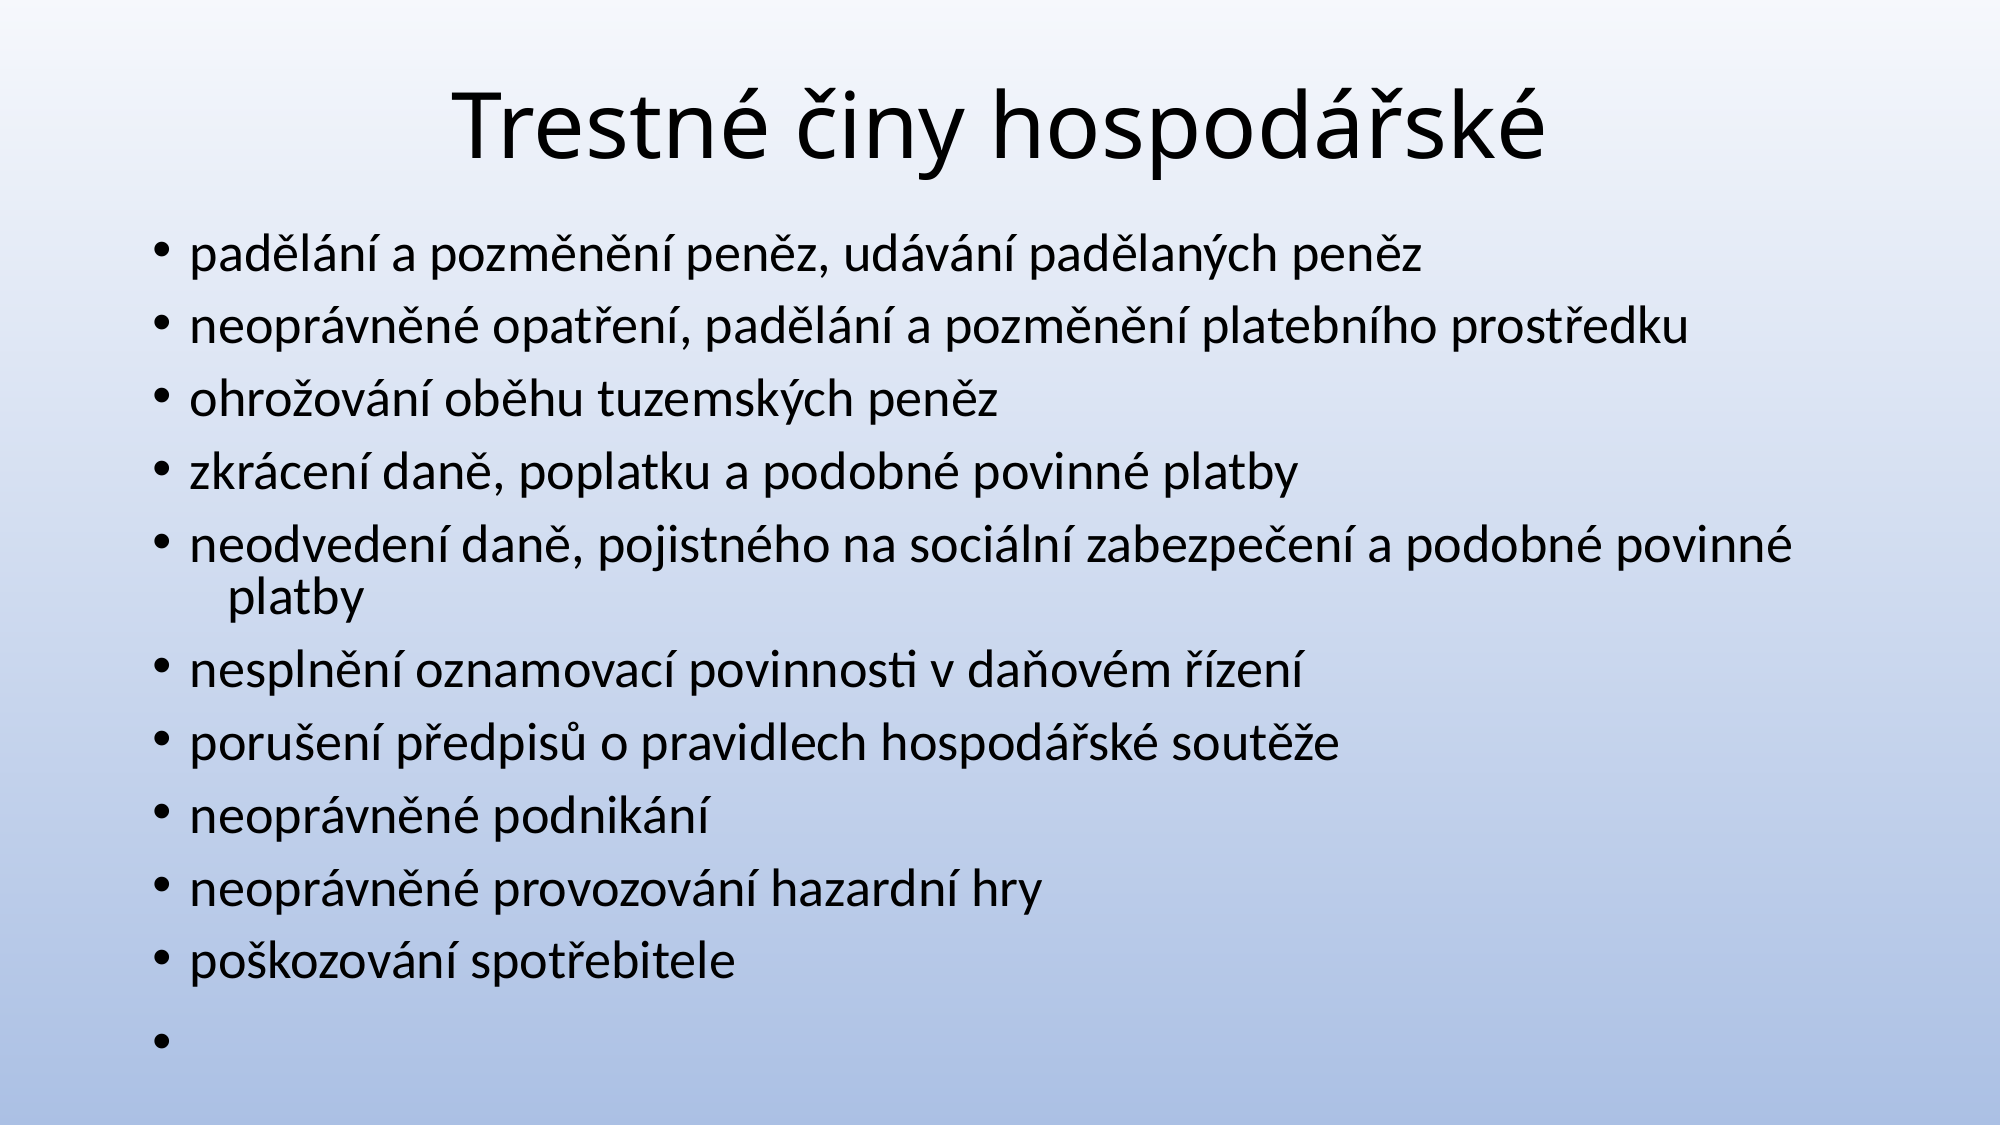

# Trestné činy hospodářské
padělání a pozměnění peněz, udávání padělaných peněz
neoprávněné opatření, padělání a pozměnění platebního prostředku
ohrožování oběhu tuzemských peněz
zkrácení daně, poplatku a podobné povinné platby
neodvedení daně, pojistného na sociální zabezpečení a podobné povinné platby
nesplnění oznamovací povinnosti v daňovém řízení
porušení předpisů o pravidlech hospodářské soutěže
neoprávněné podnikání
neoprávněné provozování hazardní hry
poškozování spotřebitele